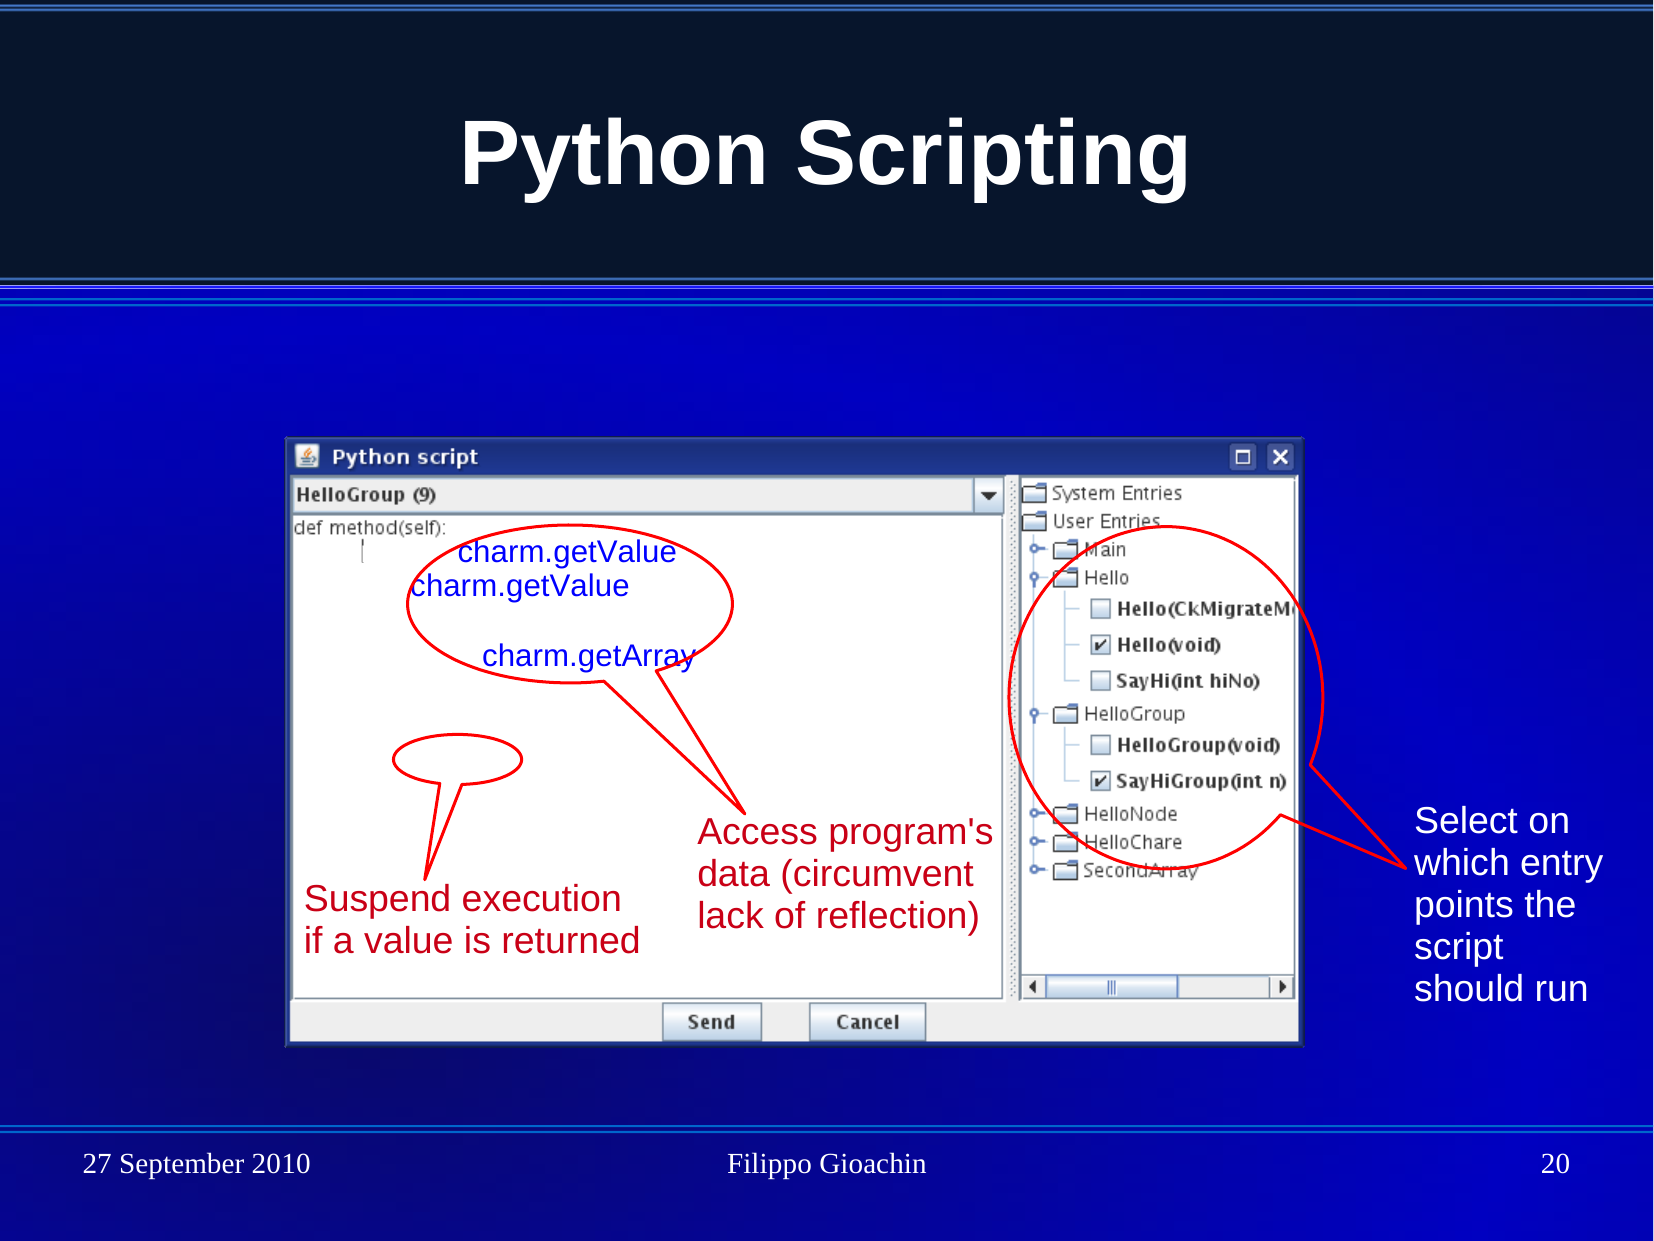

# Python Scripting
 length = charm.getValue(self, MyArray, len)
 arr = charm.getValue(self, MyArray, data)
 for i in range(0, length):
 value = charm.getArray(arr, double, i)
 if (value > 10 or value < -10):
 print "Error: value ", i, " = ", value
 return i
Access program's data (circumvent lack of reflection)
Select on which entry points the script should run
Suspend execution if a value is returned
27 September 2010
Filippo Gioachin
20